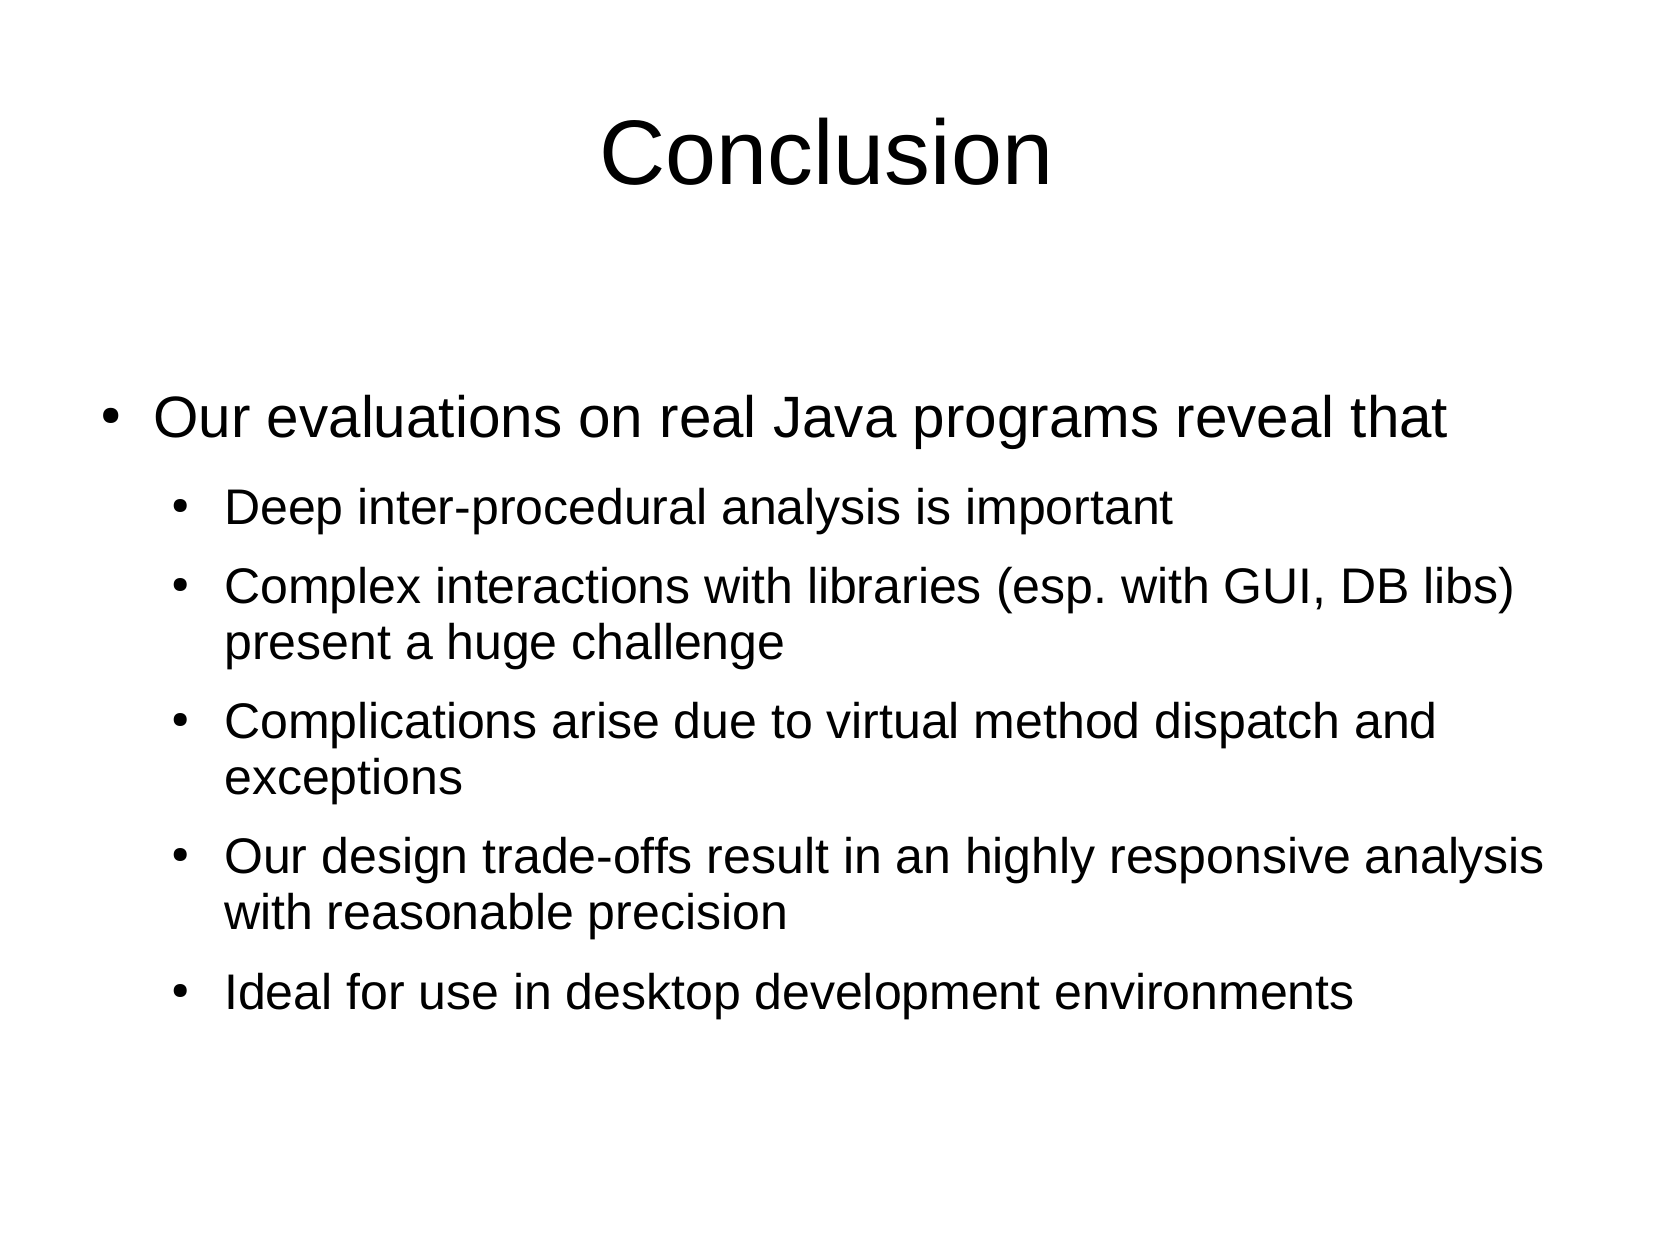

# Conclusion
Our evaluations on real Java programs reveal that
Deep inter-procedural analysis is important
Complex interactions with libraries (esp. with GUI, DB libs) present a huge challenge
Complications arise due to virtual method dispatch and exceptions
Our design trade-offs result in an highly responsive analysis with reasonable precision
Ideal for use in desktop development environments